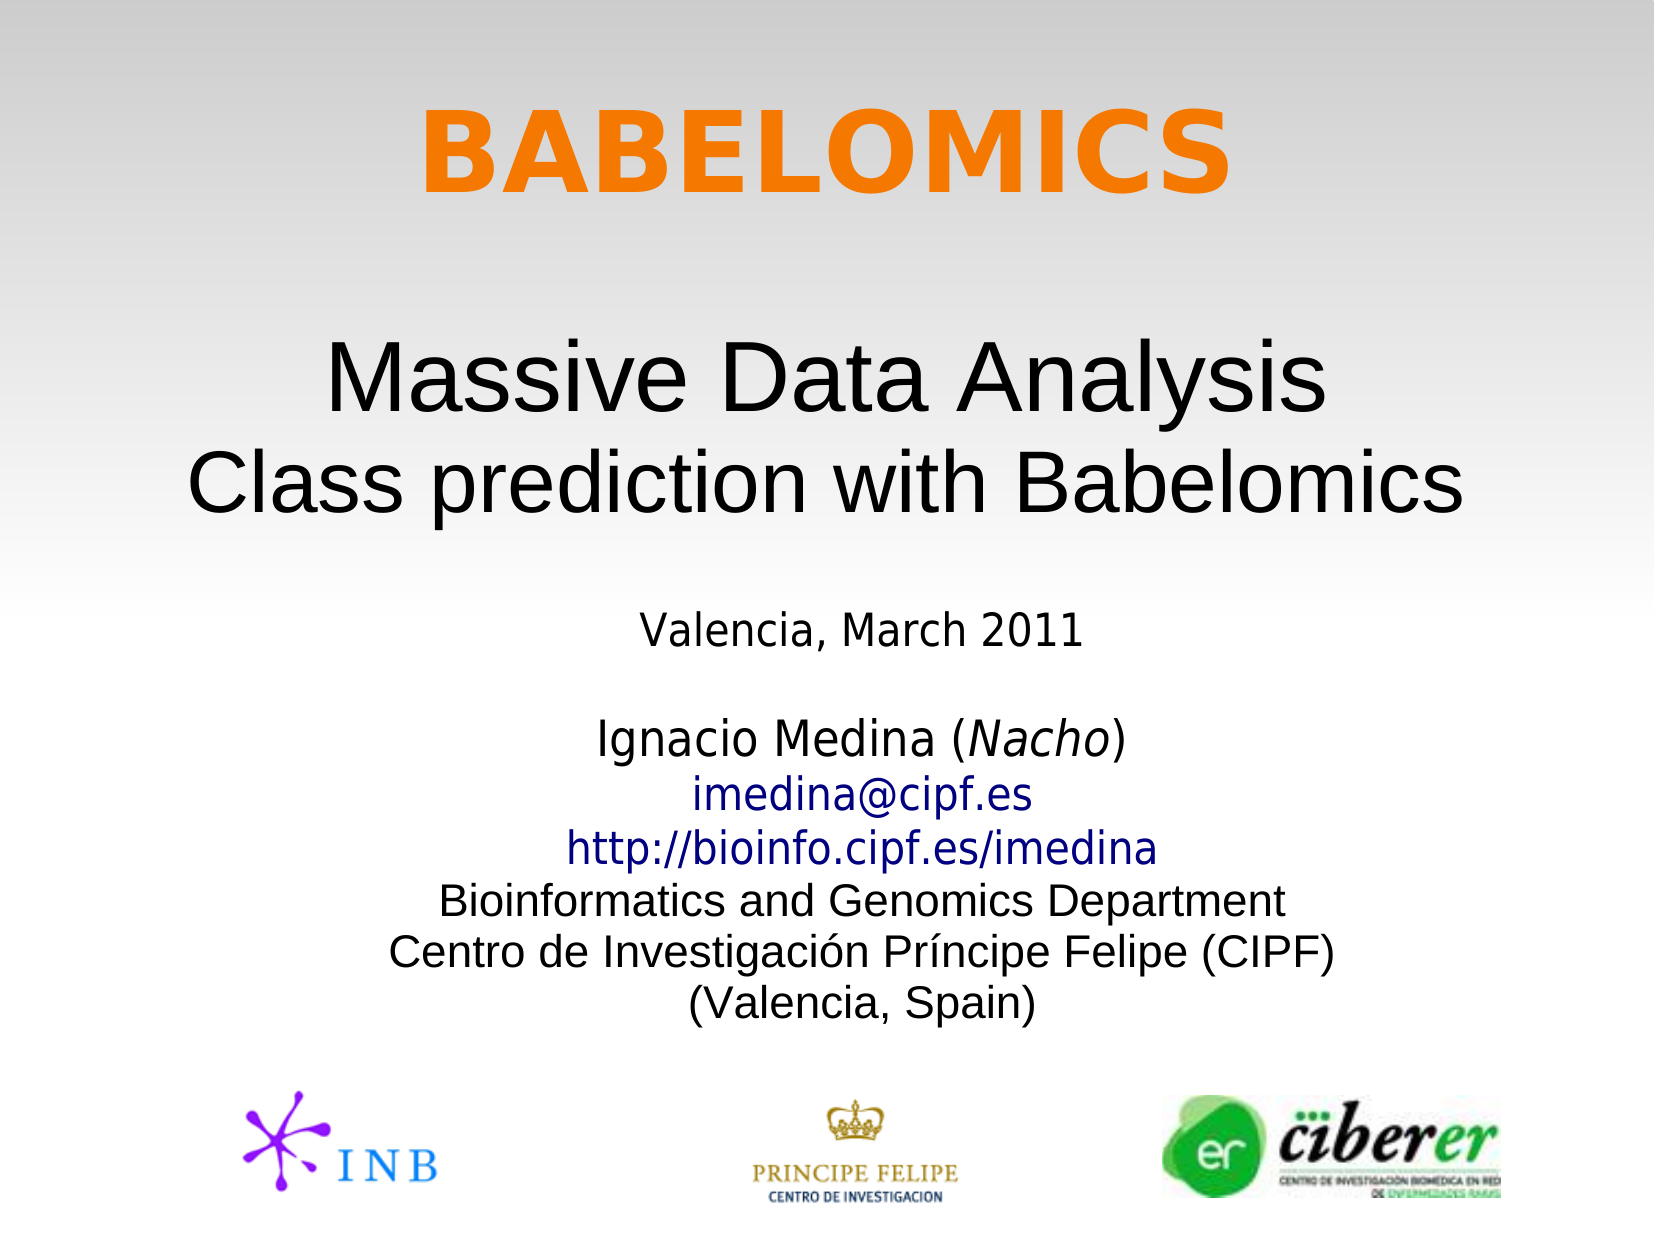

# BABELOMICS
Massive Data Analysis
Class prediction with Babelomics
Valencia, March 2011
Ignacio Medina (Nacho)
imedina@cipf.es
http://bioinfo.cipf.es/imedina
Bioinformatics and Genomics Department
Centro de Investigación Príncipe Felipe (CIPF)
(Valencia, Spain)